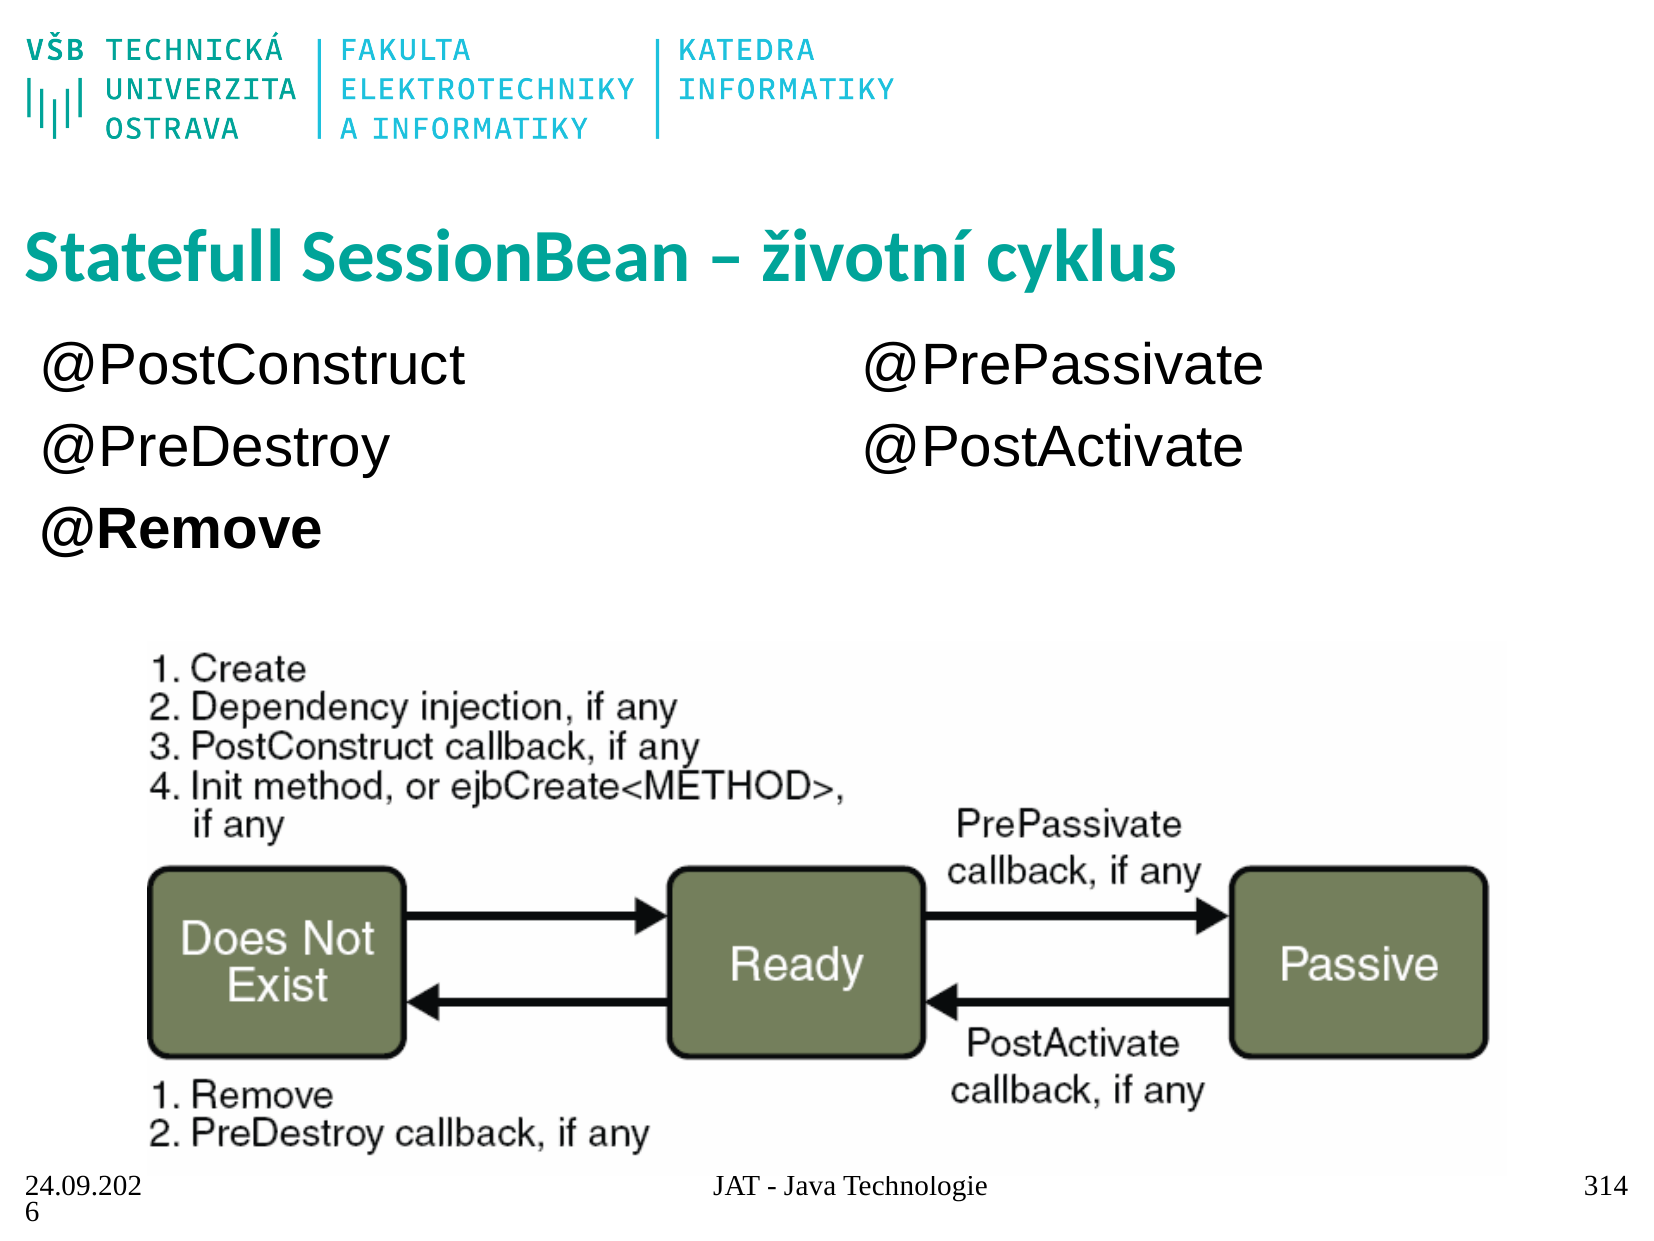

# Statefull SessionBean – životní cyklus
@PostConstruct
@PreDestroy
@Remove
@PrePassivate
@PostActivate
JAT - Java Technologie
314